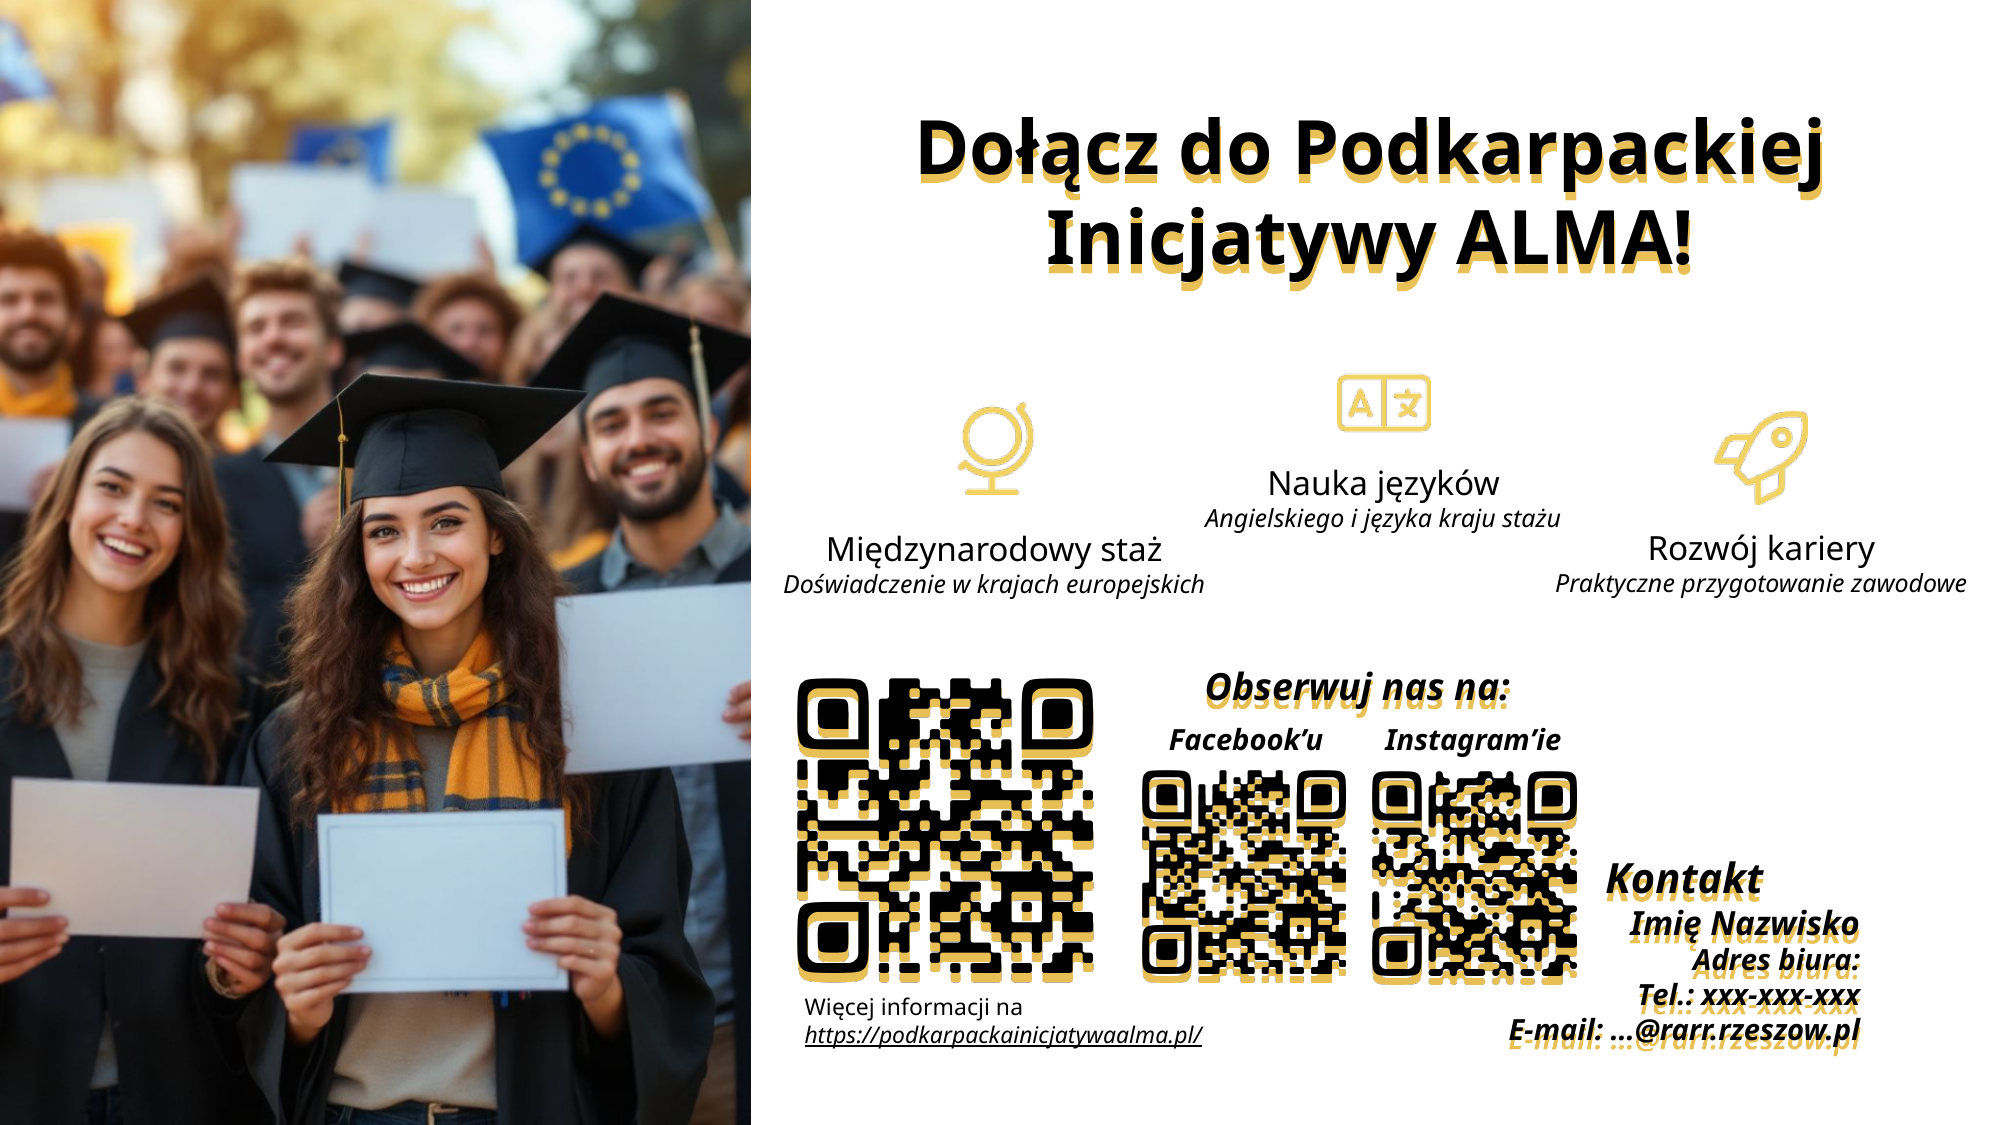

Dołącz do Podkarpackiej Inicjatywy ALMA!
Nauka języków
Angielskiego i języka kraju stażu
Międzynarodowy staż
Doświadczenie w krajach europejskich
Rozwój kariery
Praktyczne przygotowanie zawodowe
Obserwuj nas na:
Facebook’u
Instagram’ie
Kontakt
Imię Nazwisko
Adres biura:
Tel.: xxx-xxx-xxx
E-mail: …@rarr.rzeszow.pl
Więcej informacji na
https://podkarpackainicjatywaalma.pl/